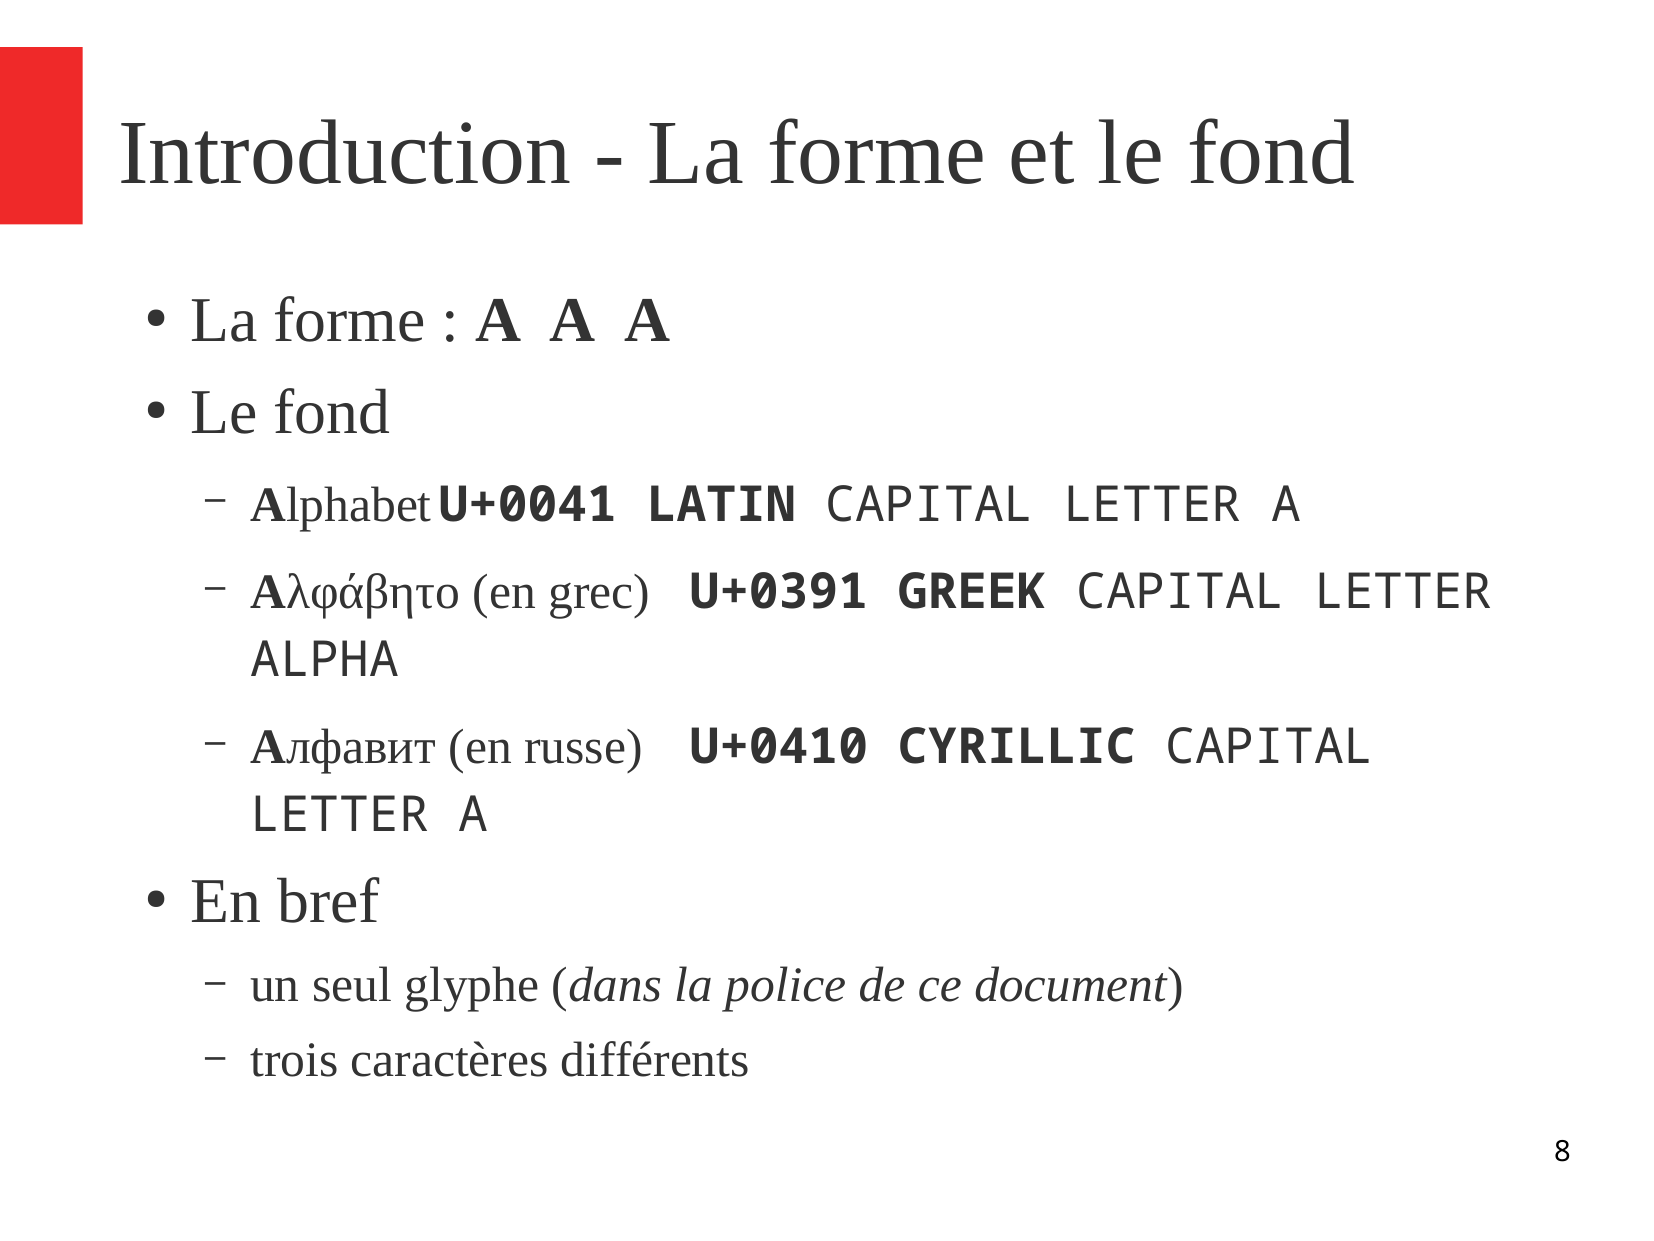

# Introduction - La forme et le fond
La forme : A Α А
Le fond
Alphabet					U+0041 LATIN CAPITAL LETTER A
Αλφάβητο (en grec)	U+0391 GREEK CAPITAL LETTER ALPHA
Алфавит (en russe)	U+0410 CYRILLIC CAPITAL LETTER A
En bref
un seul glyphe (dans la police de ce document)
trois caractères différents
8